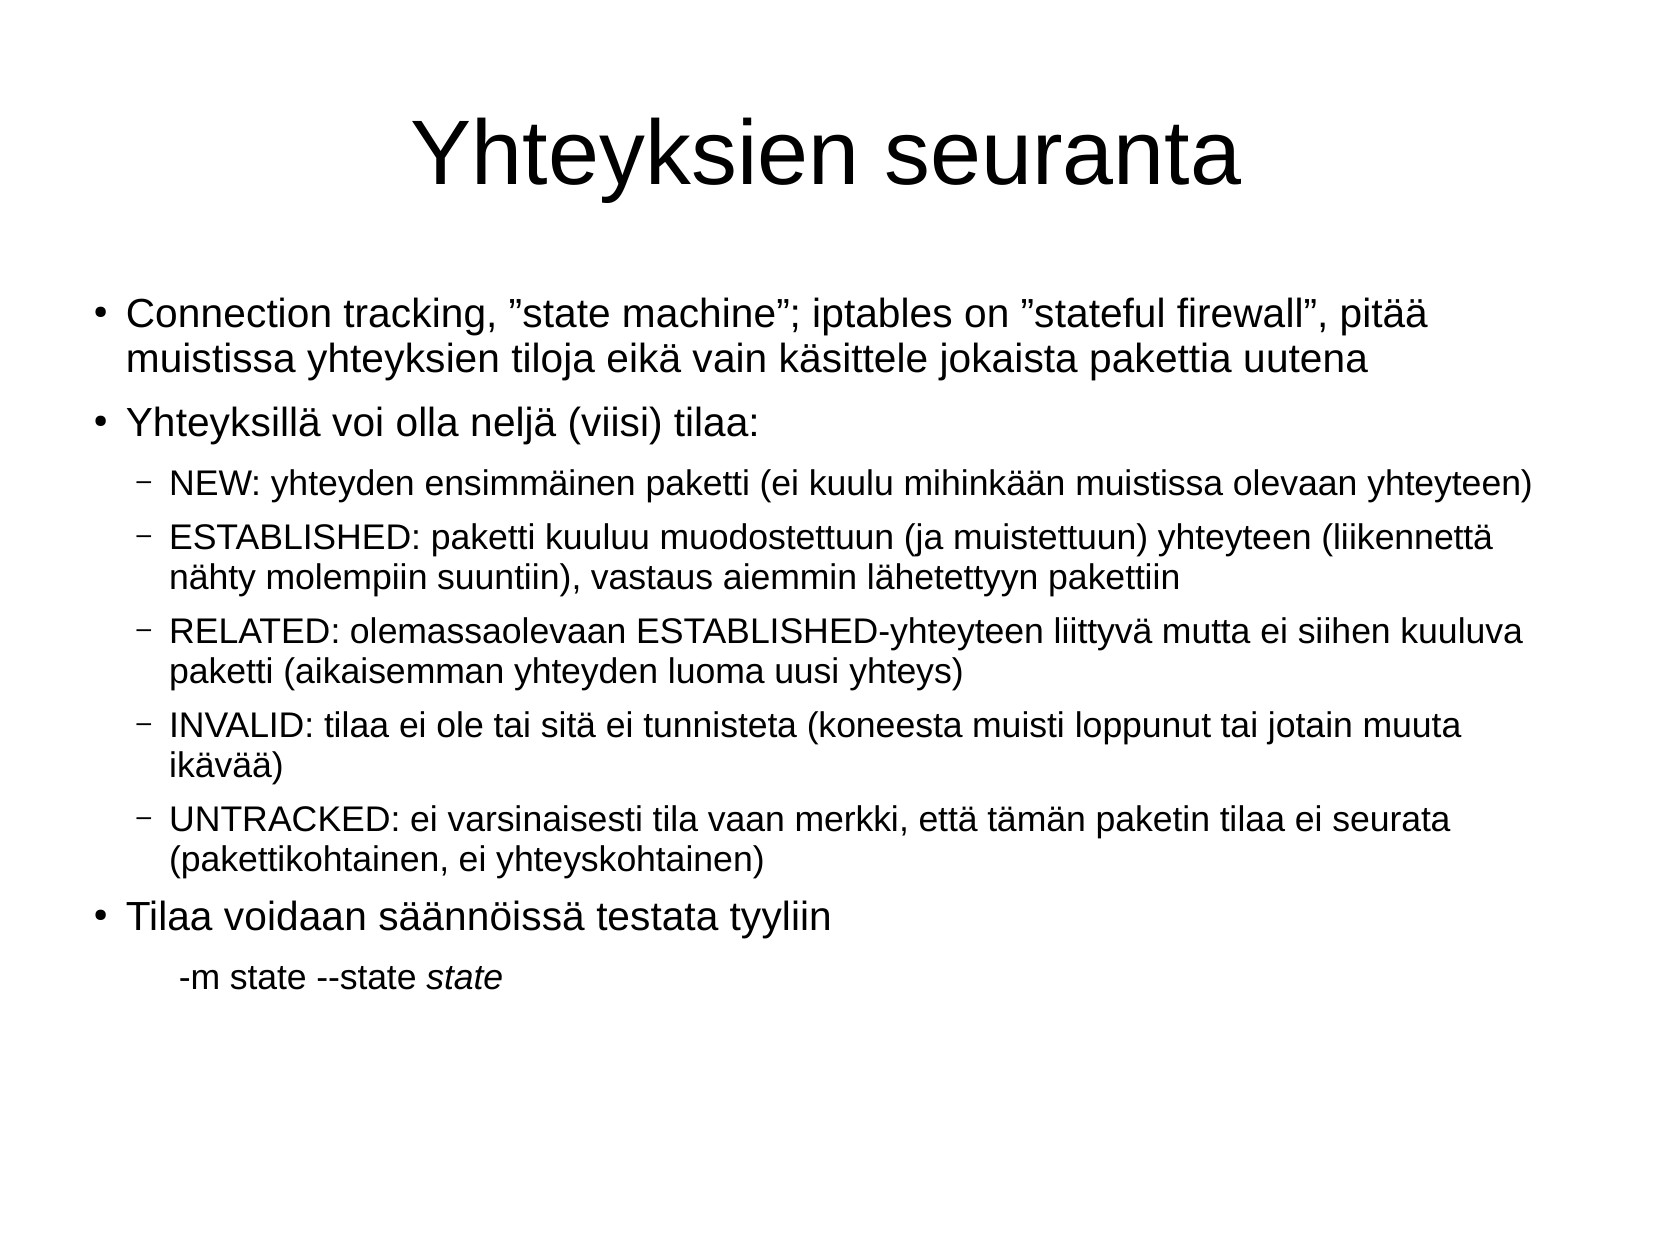

# Yhteyksien seuranta
Connection tracking, ”state machine”; iptables on ”stateful firewall”, pitää muistissa yhteyksien tiloja eikä vain käsittele jokaista pakettia uutena
Yhteyksillä voi olla neljä (viisi) tilaa:
NEW: yhteyden ensimmäinen paketti (ei kuulu mihinkään muistissa olevaan yhteyteen)
ESTABLISHED: paketti kuuluu muodostettuun (ja muistettuun) yhteyteen (liikennettä nähty molempiin suuntiin), vastaus aiemmin lähetettyyn pakettiin
RELATED: olemassaolevaan ESTABLISHED-yhteyteen liittyvä mutta ei siihen kuuluva paketti (aikaisemman yhteyden luoma uusi yhteys)
INVALID: tilaa ei ole tai sitä ei tunnisteta (koneesta muisti loppunut tai jotain muuta ikävää)
UNTRACKED: ei varsinaisesti tila vaan merkki, että tämän paketin tilaa ei seurata (pakettikohtainen, ei yhteyskohtainen)
Tilaa voidaan säännöissä testata tyyliin
 -m state --state state